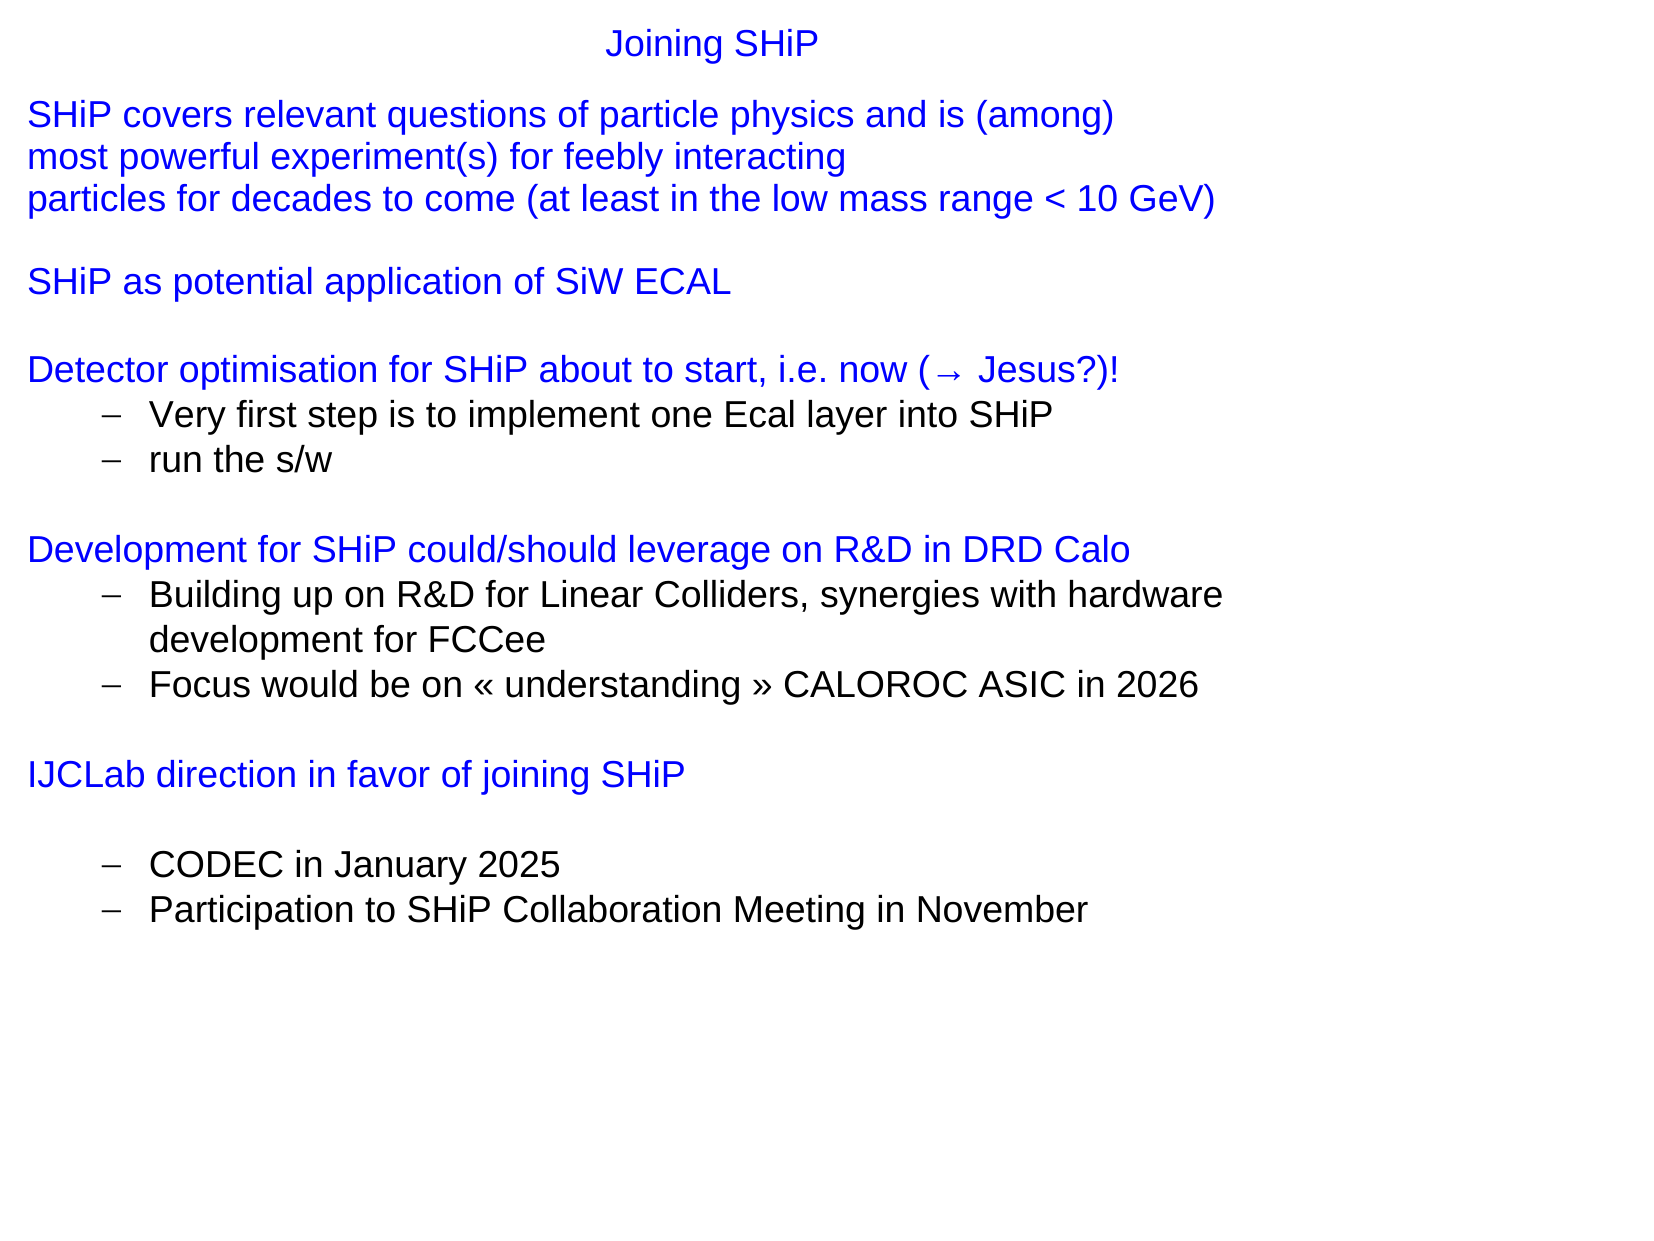

Joining SHiP
SHiP covers relevant questions of particle physics and is (among)
most powerful experiment(s) for feebly interacting
particles for decades to come (at least in the low mass range < 10 GeV)
SHiP as potential application of SiW ECAL
Detector optimisation for SHiP about to start, i.e. now (→ Jesus?)!
Very first step is to implement one Ecal layer into SHiP
run the s/w
Development for SHiP could/should leverage on R&D in DRD Calo
Building up on R&D for Linear Colliders, synergies with hardware
development for FCCee
Focus would be on « understanding » CALOROC ASIC in 2026
IJCLab direction in favor of joining SHiP
CODEC in January 2025
Participation to SHiP Collaboration Meeting in November